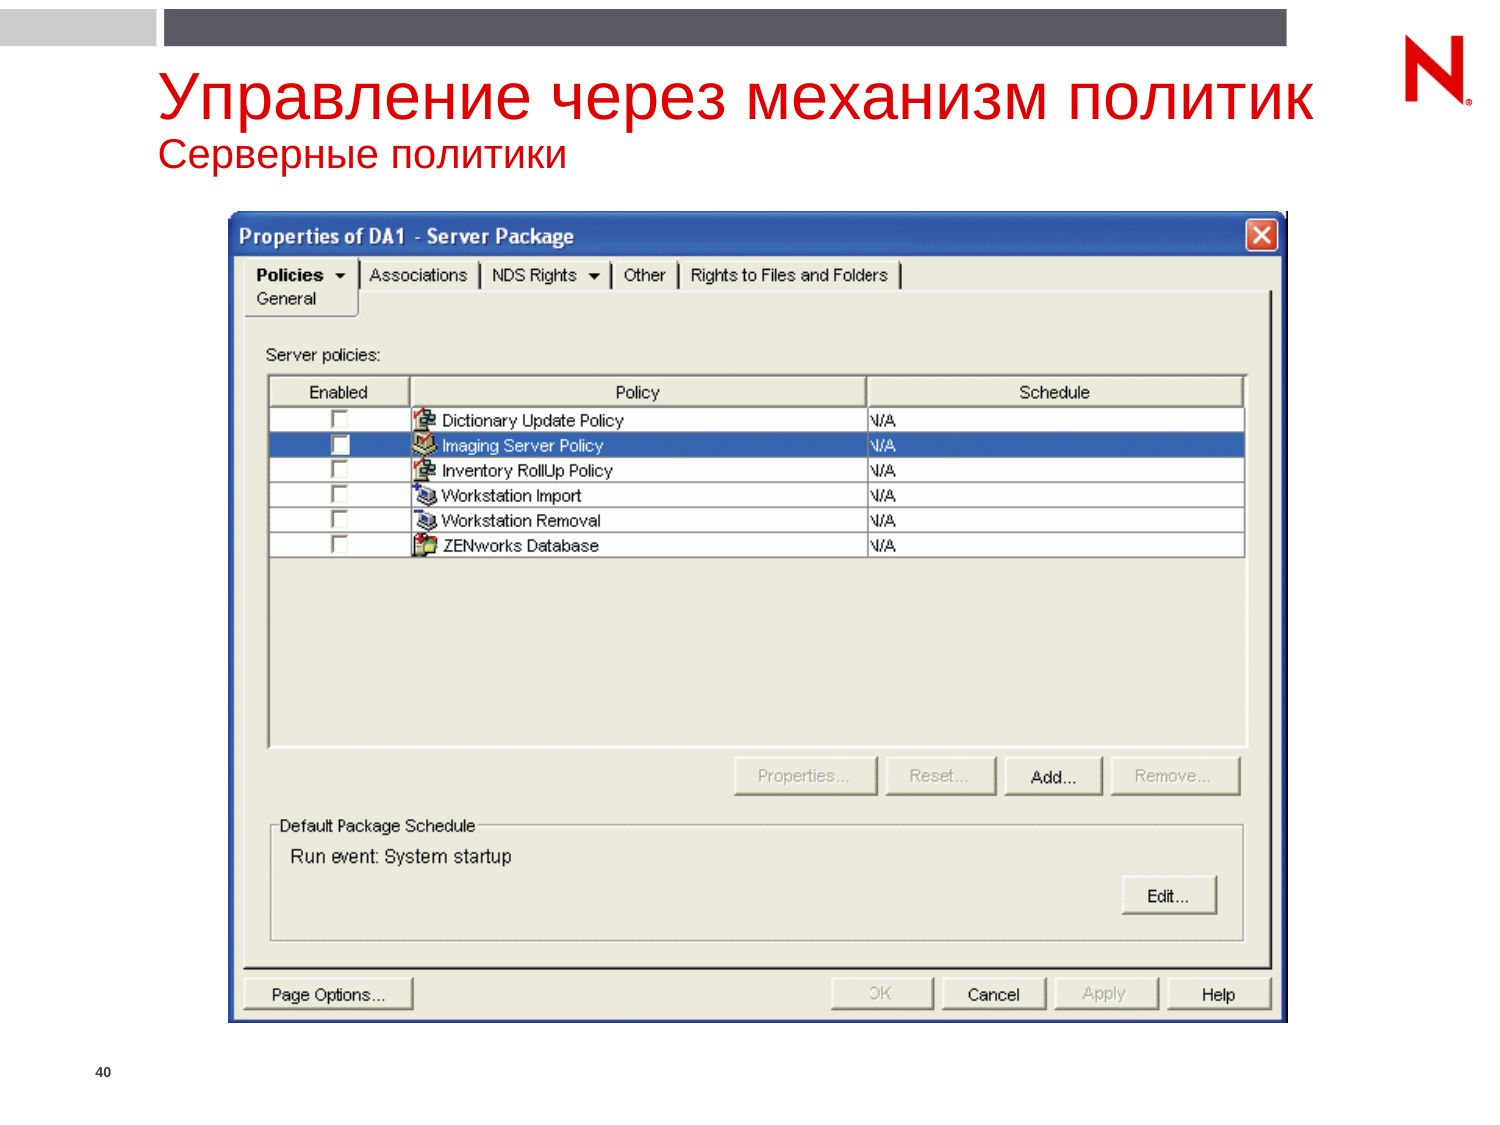

# Управление через механизм политик Серверные политики